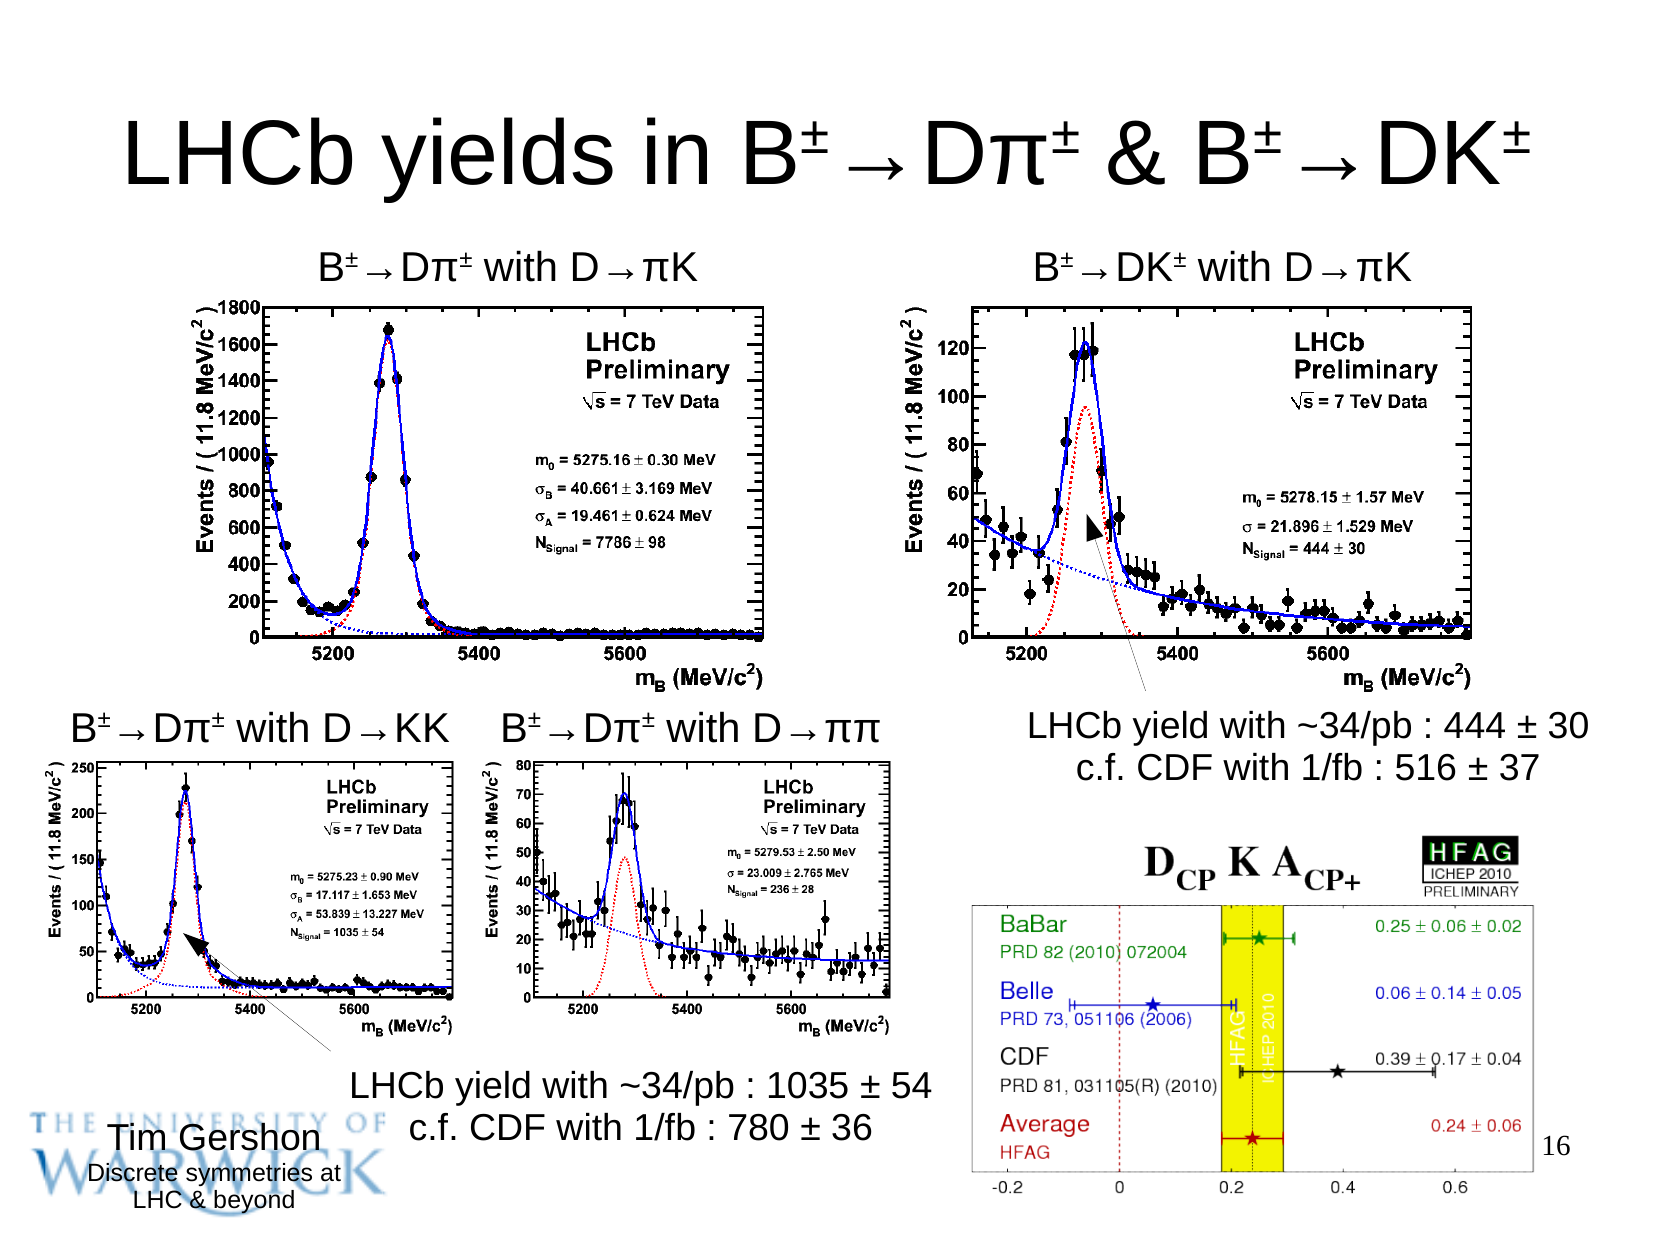

# LHCb yields in B±→Dπ± & B±→DK±
B±→Dπ± with D→πK
B±→DK± with D→πK
LHCb yield with ~34/pb : 444 ± 30
c.f. CDF with 1/fb : 516 ± 37
B±→Dπ± with D→KK
B±→Dπ± with D→ππ
LHCb yield with ~34/pb : 1035 ± 54
c.f. CDF with 1/fb : 780 ± 36
Tim Gershon
Discrete symmetries at LHC & beyond
16